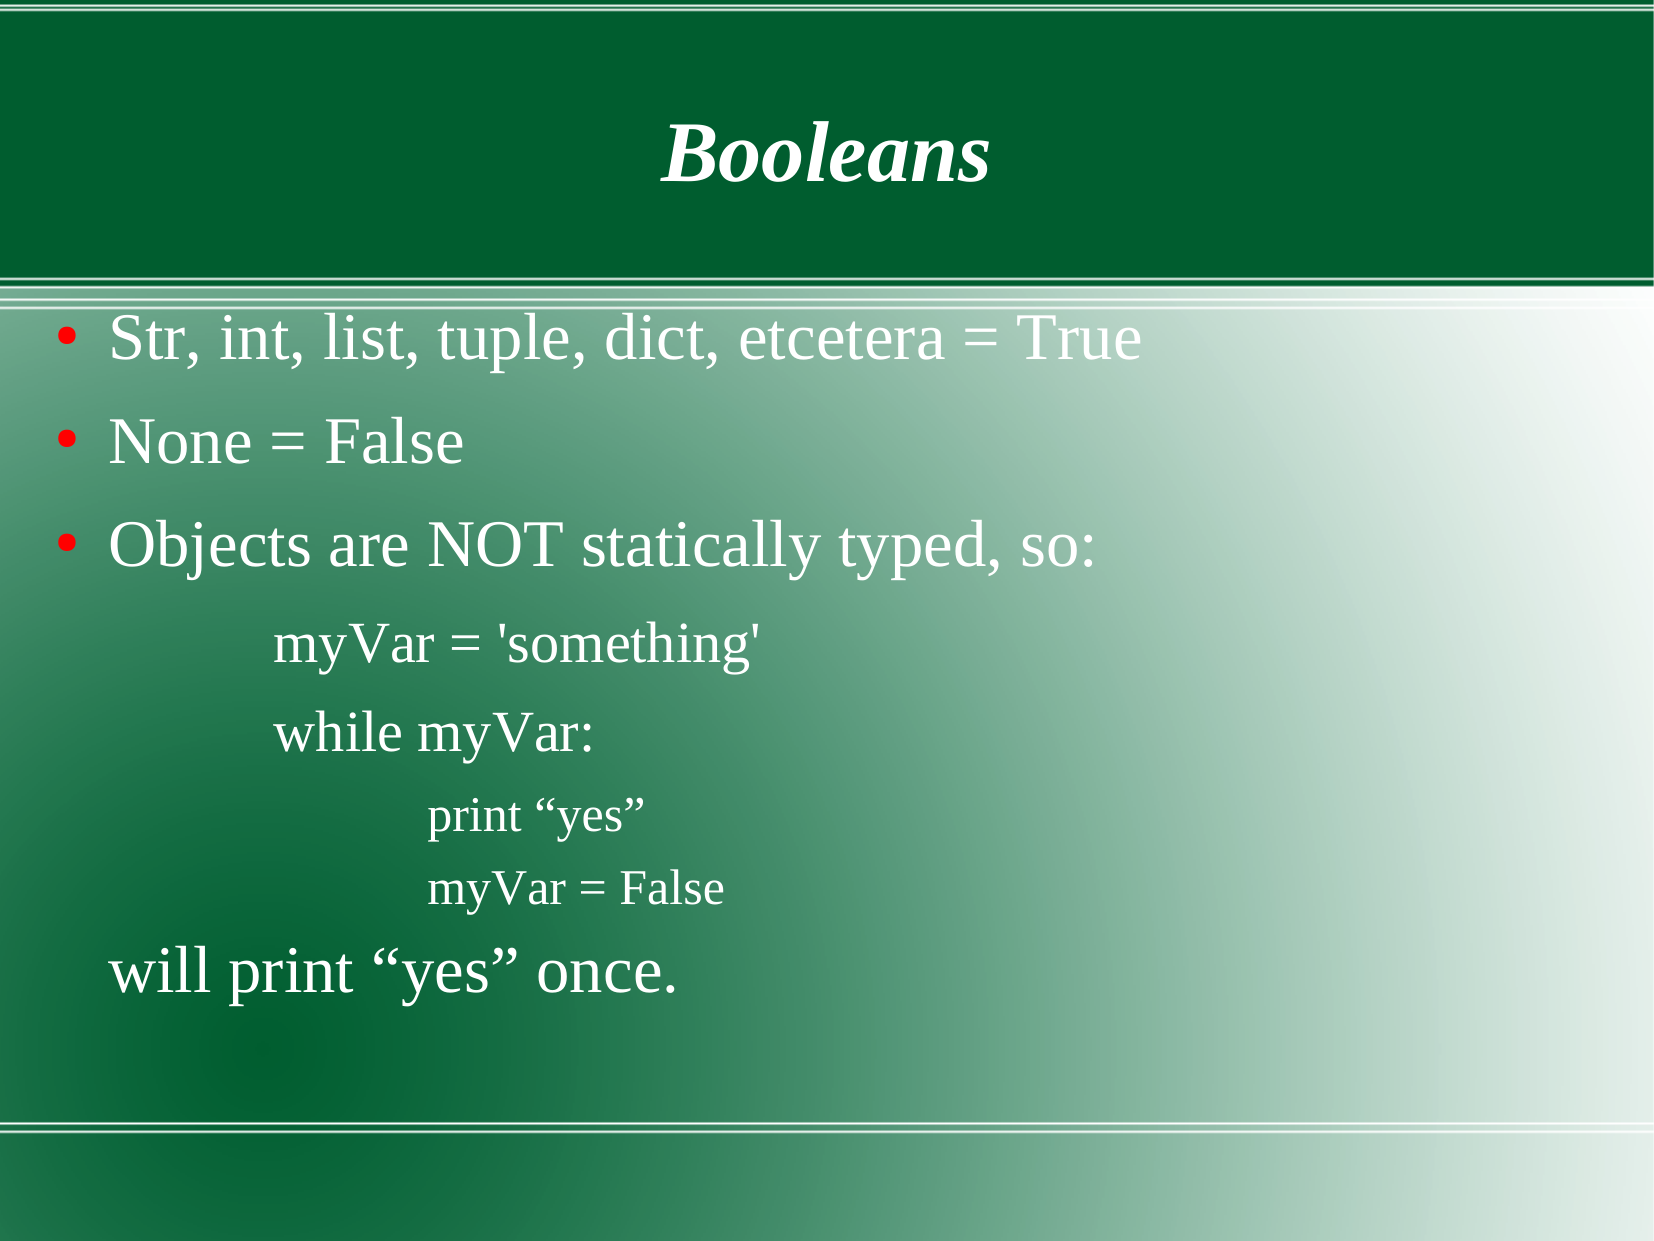

# Booleans
Str, int, list, tuple, dict, etcetera = True
None = False
Objects are NOT statically typed, so:
myVar = 'something'
while myVar:
print “yes”
myVar = False
will print “yes” once.